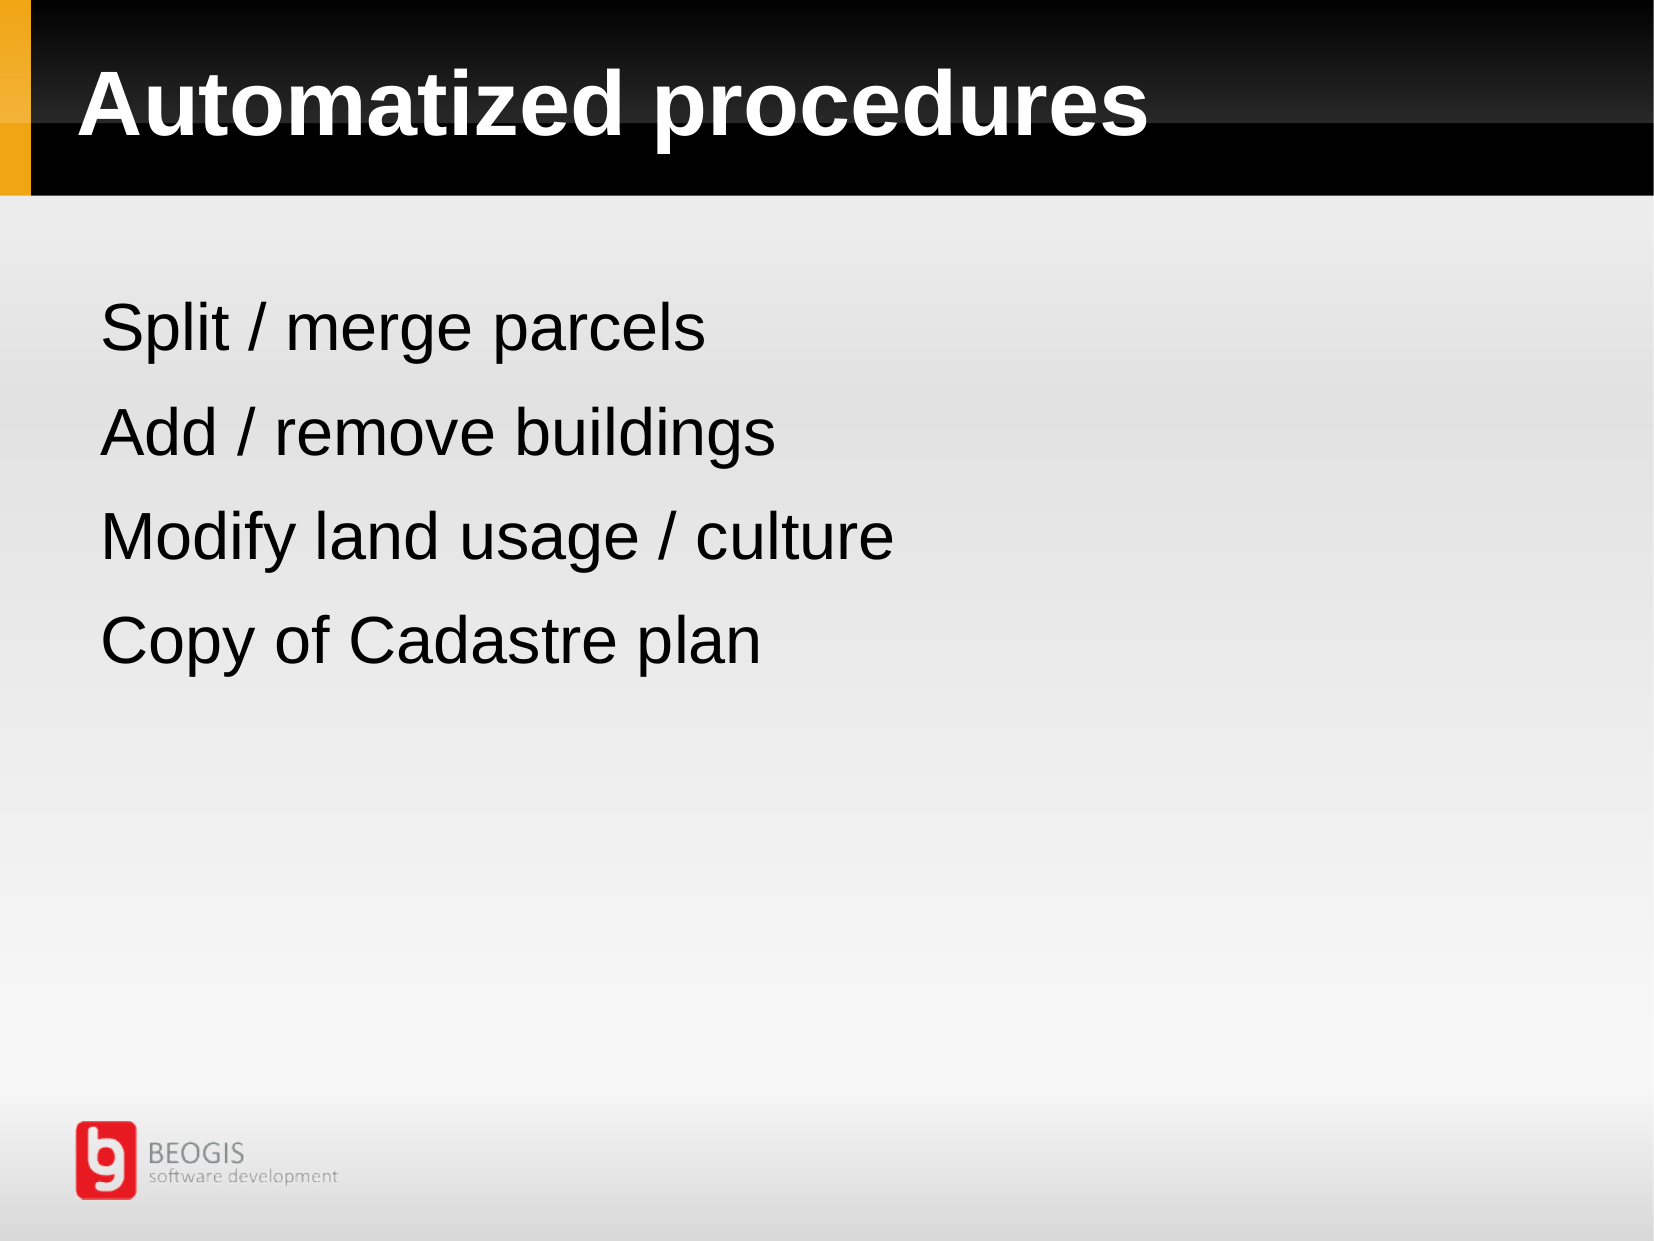

# Automatized procedures
Split / merge parcels
Add / remove buildings
Modify land usage / culture
Copy of Cadastre plan